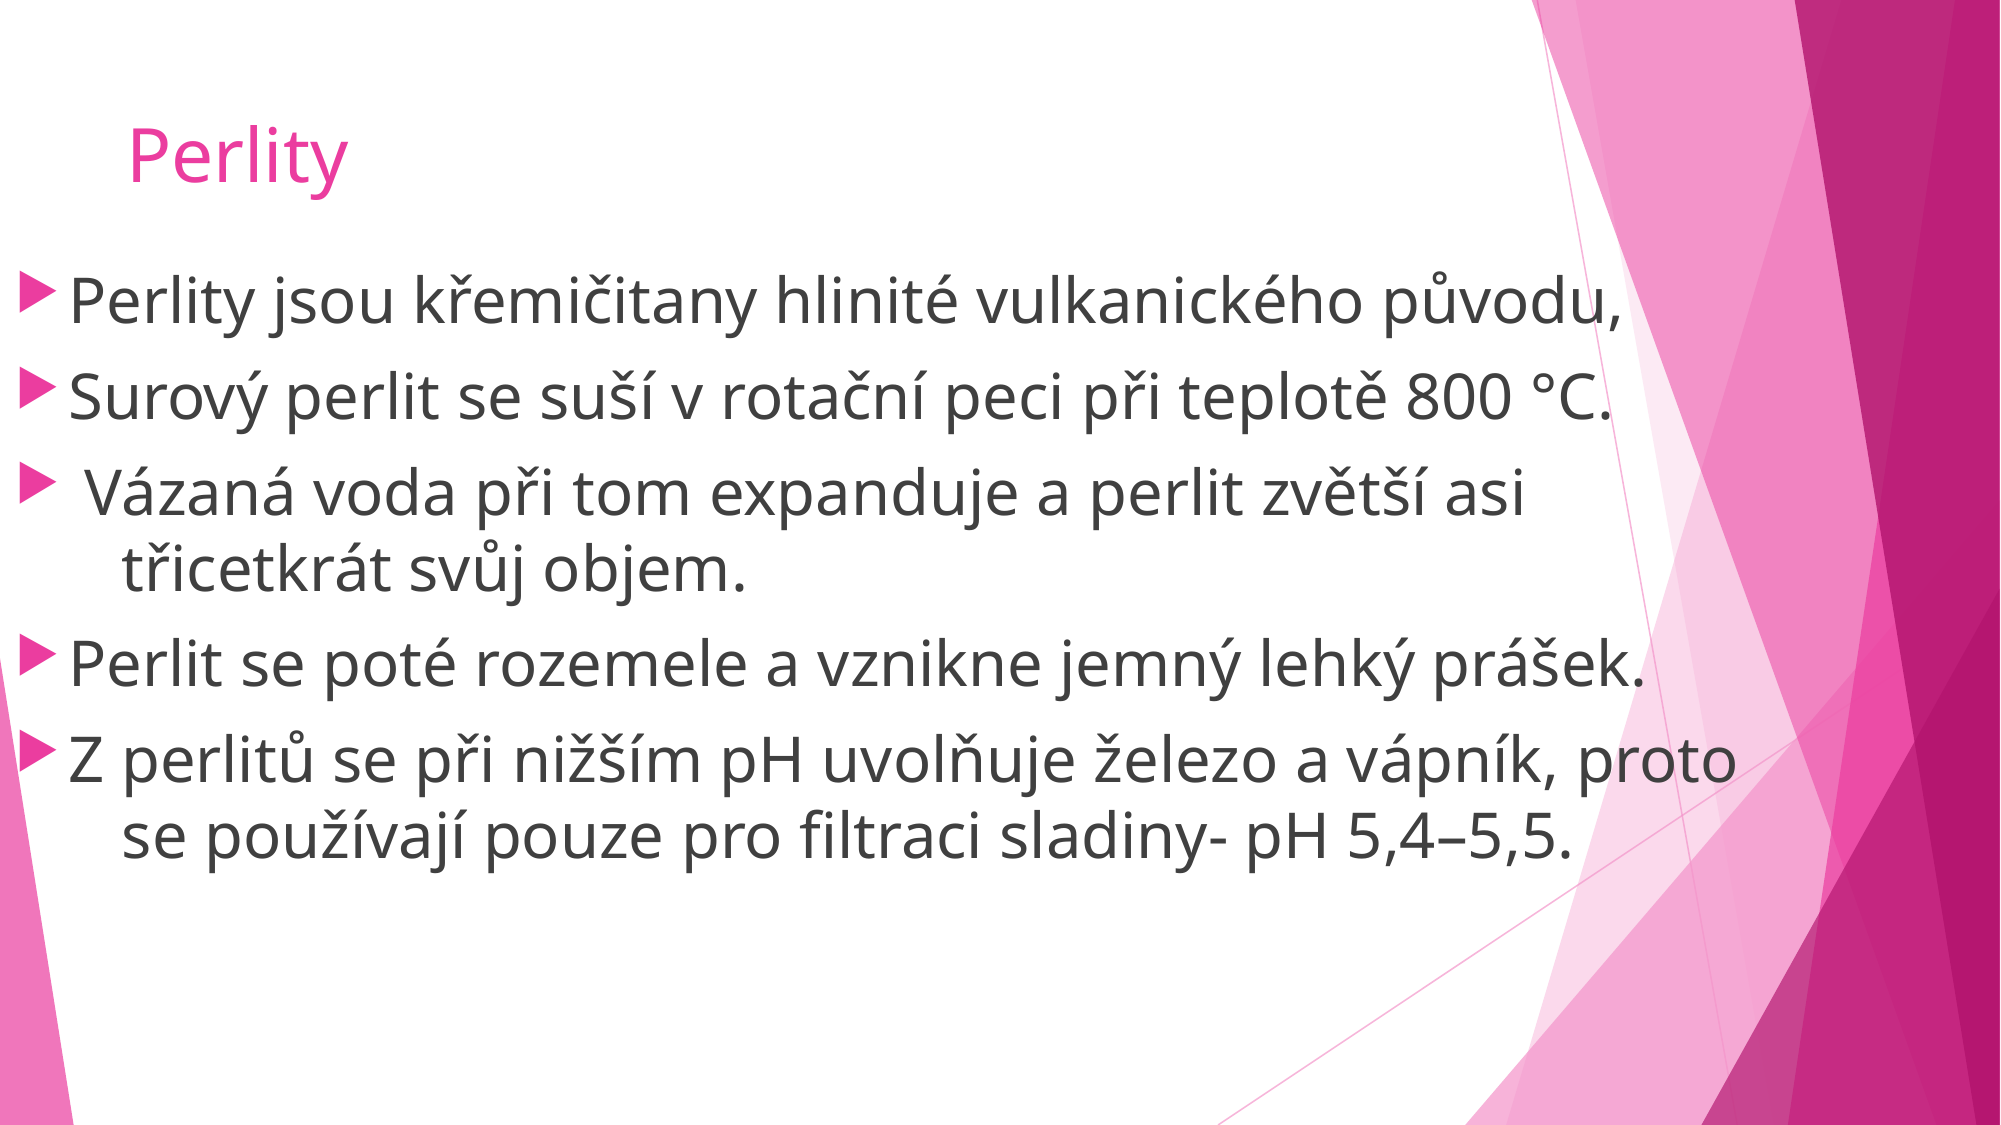

# Perlity
Perlity jsou křemičitany hlinité vulkanického původu,
Surový perlit se suší v rotační peci při teplotě 800 °C.
 Vázaná voda při tom expanduje a perlit zvětší asi třicetkrát svůj objem.
Perlit se poté rozemele a vznikne jemný lehký prášek.
Z perlitů se při nižším pH uvolňuje železo a vápník, proto se používají pouze pro filtraci sladiny- pH 5,4–5,5.